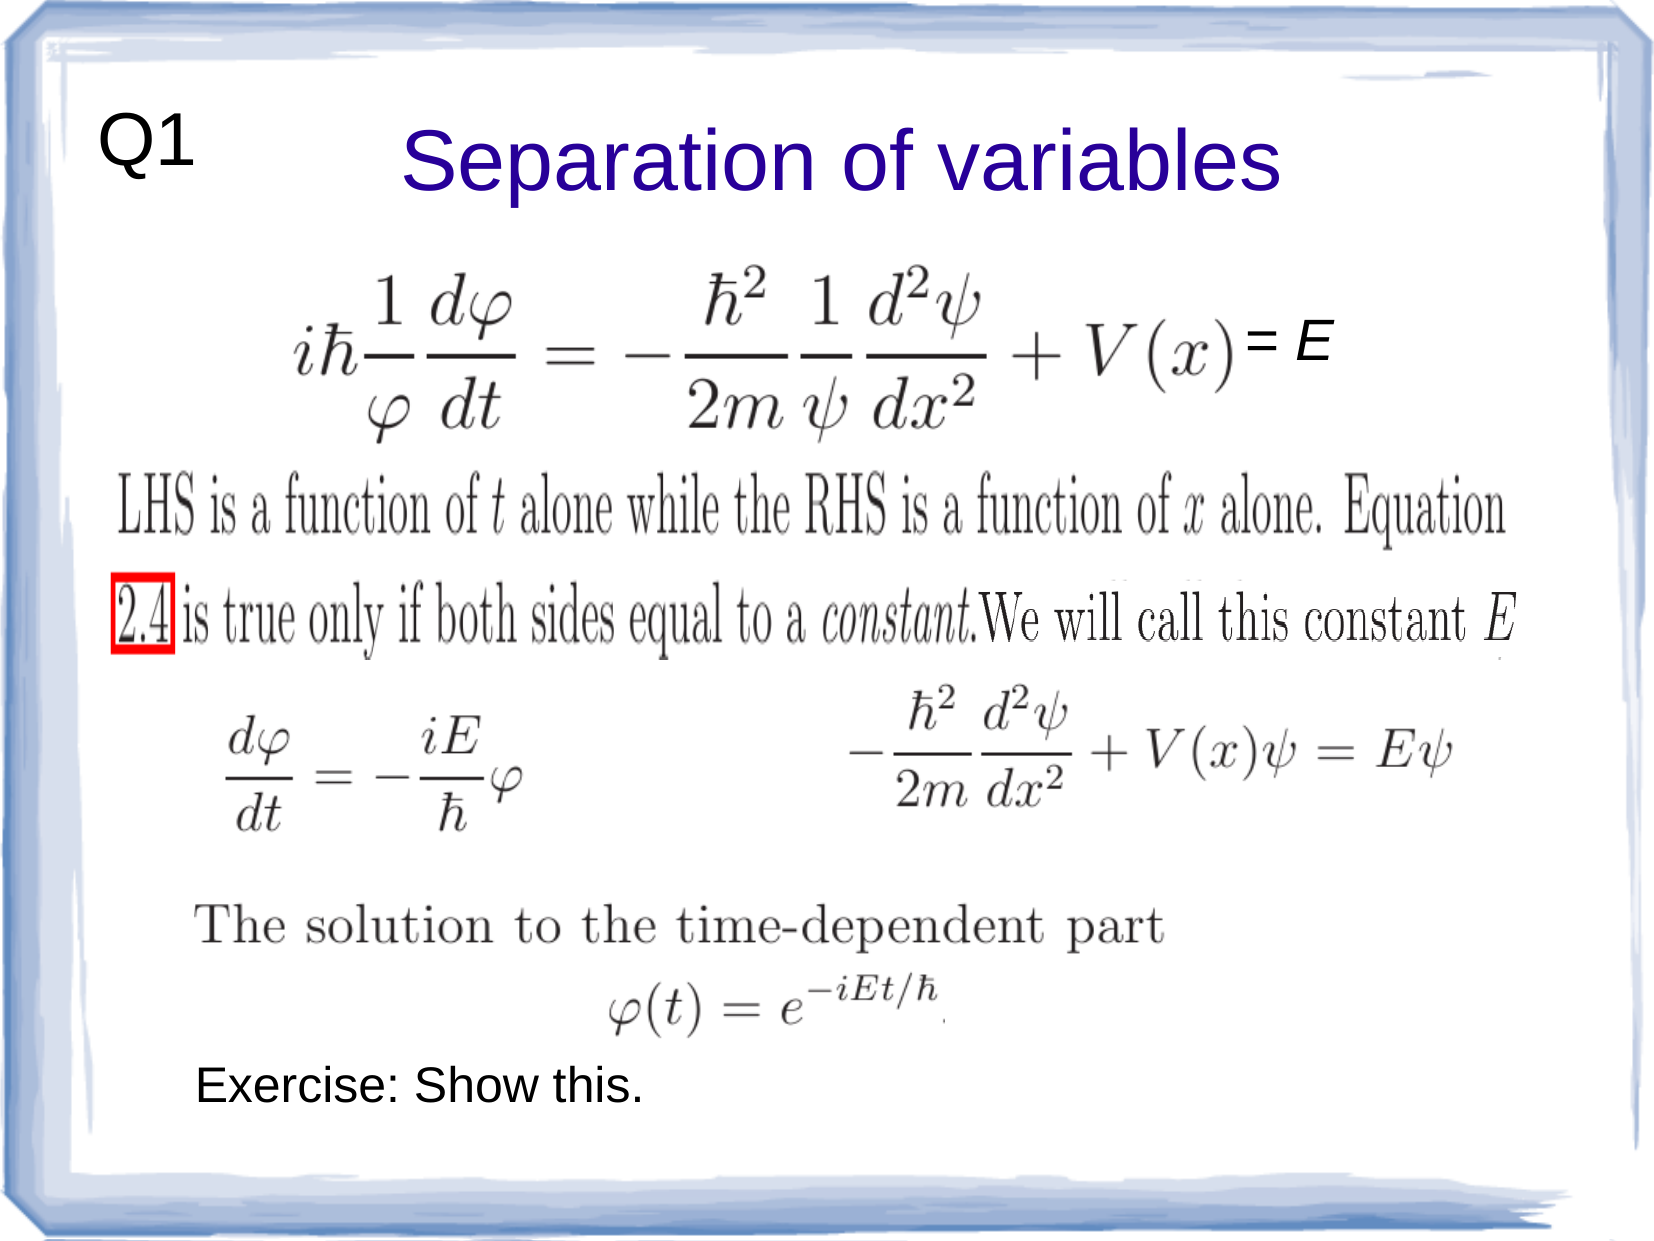

# Separation of variables
Q1
= E
Exercise: Show this.